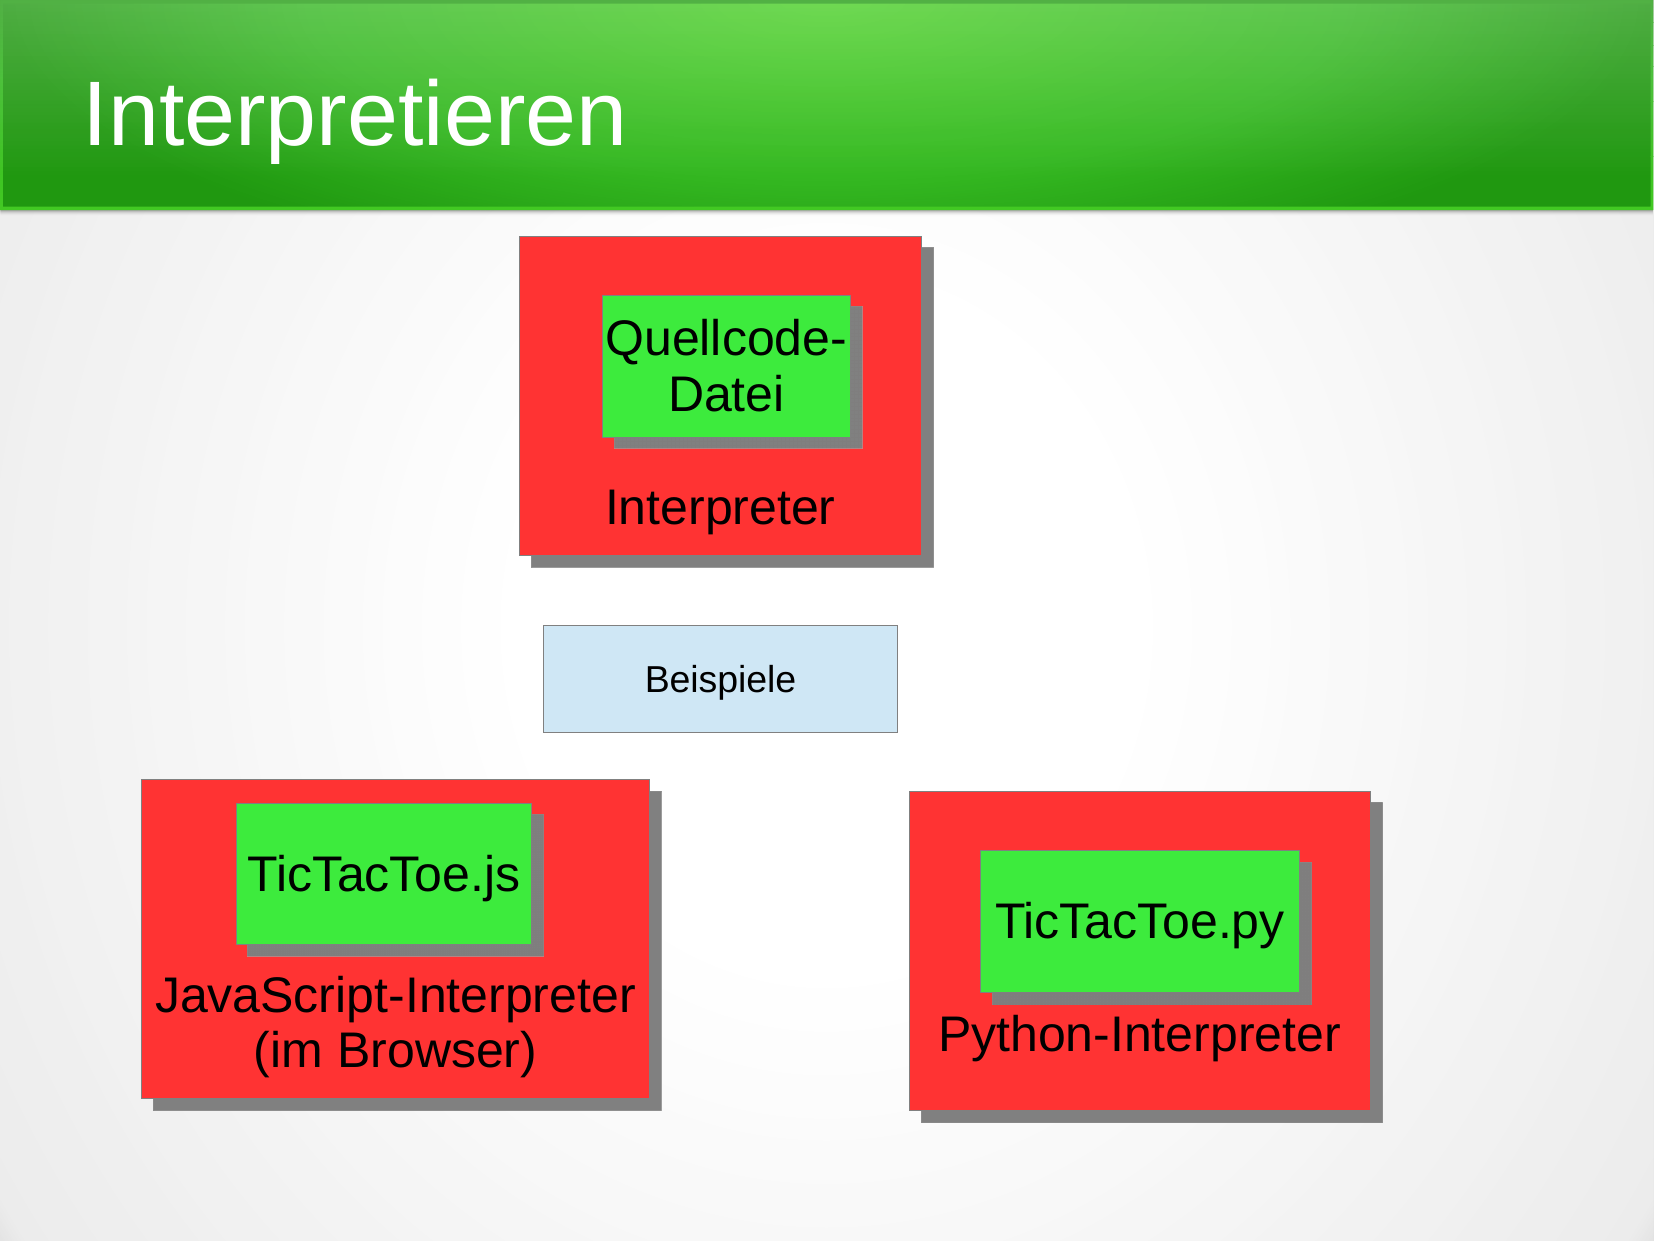

# Interpretieren
Interpreter
Quellcode-
Datei
Beispiele
JavaScript-Interpreter
(im Browser)
Python-Interpreter
TicTacToe.js
TicTacToe.py